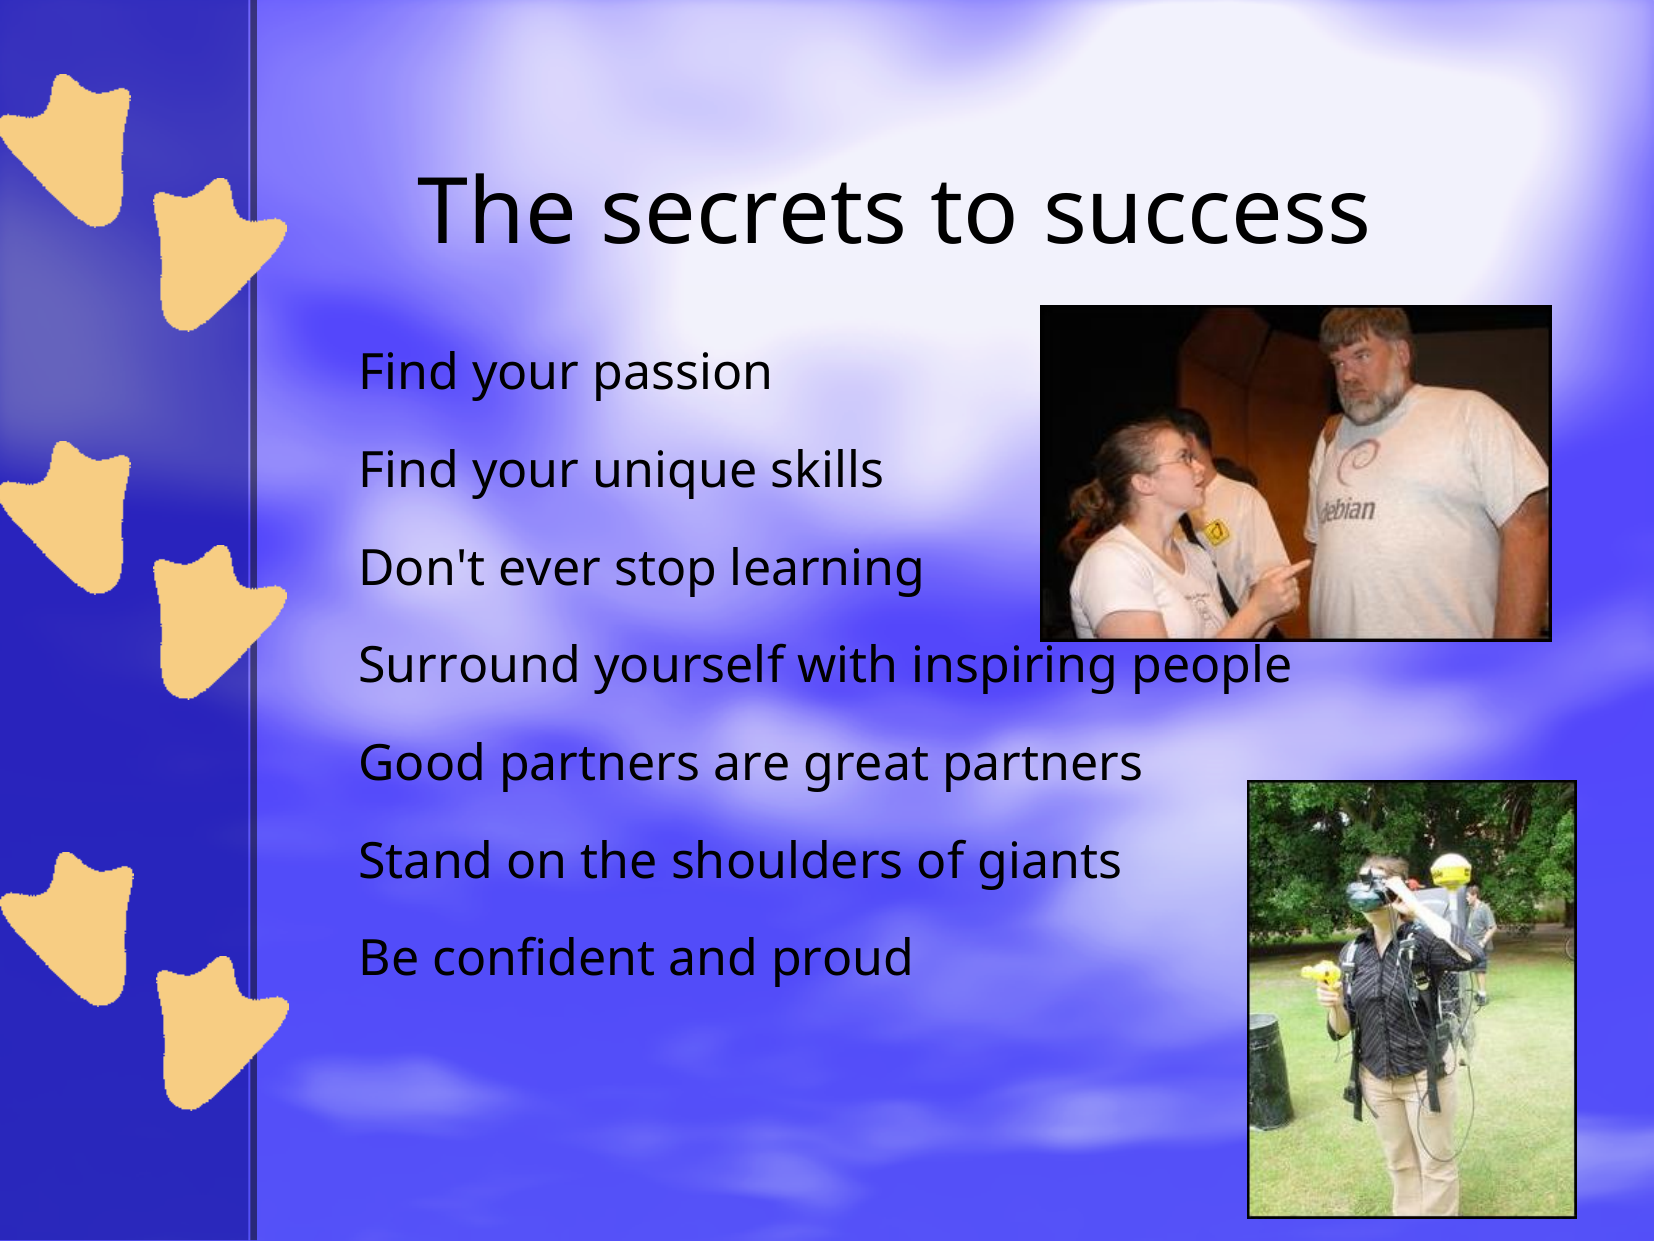

# The secrets to success
Find your passion
Find your unique skills
Don't ever stop learning
Surround yourself with inspiring people
Good partners are great partners
Stand on the shoulders of giants
Be confident and proud